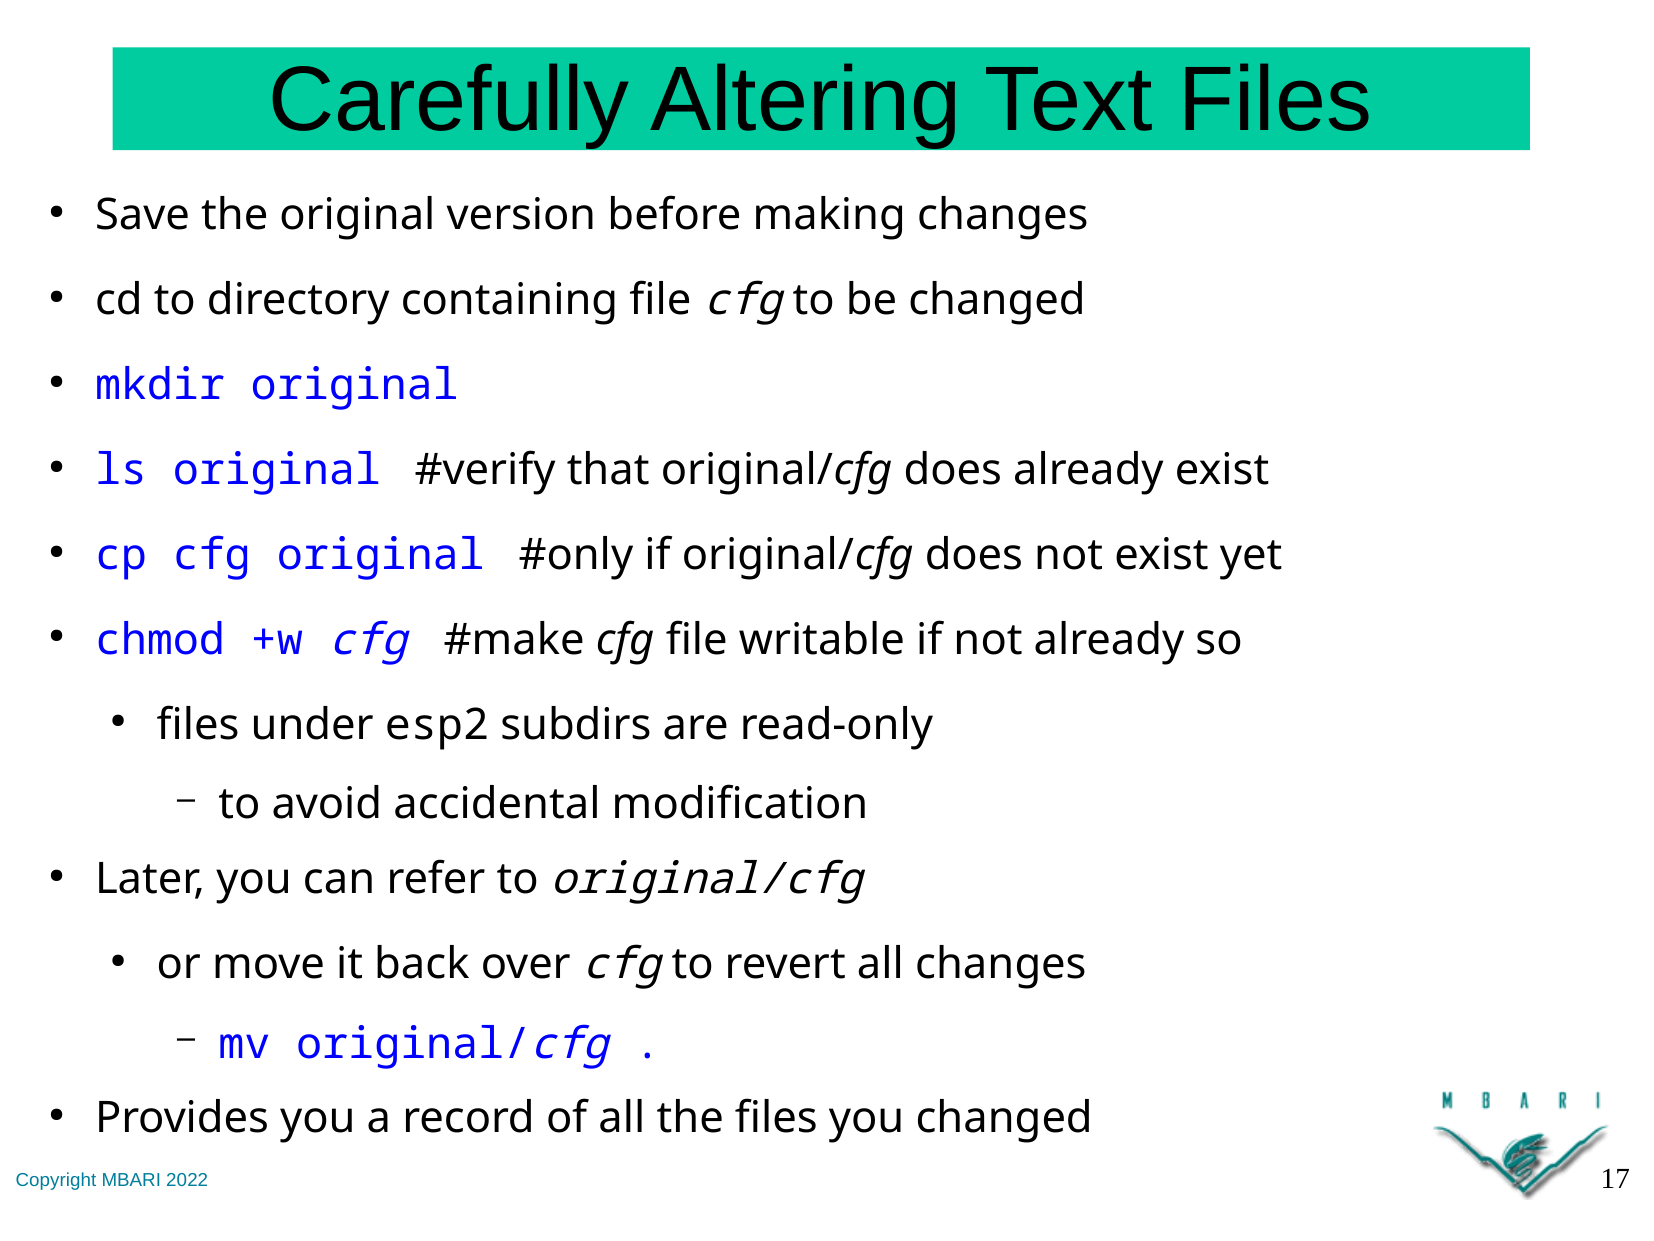

# Carefully Altering Text Files
Save the original version before making changes
cd to directory containing file cfg to be changed
mkdir original
ls original #verify that original/cfg does already exist
cp cfg original #only if original/cfg does not exist yet
chmod +w cfg	 #make cfg file writable if not already so
files under esp2 subdirs are read-only
to avoid accidental modification
Later, you can refer to original/cfg
or move it back over cfg to revert all changes
mv original/cfg .
Provides you a record of all the files you changed